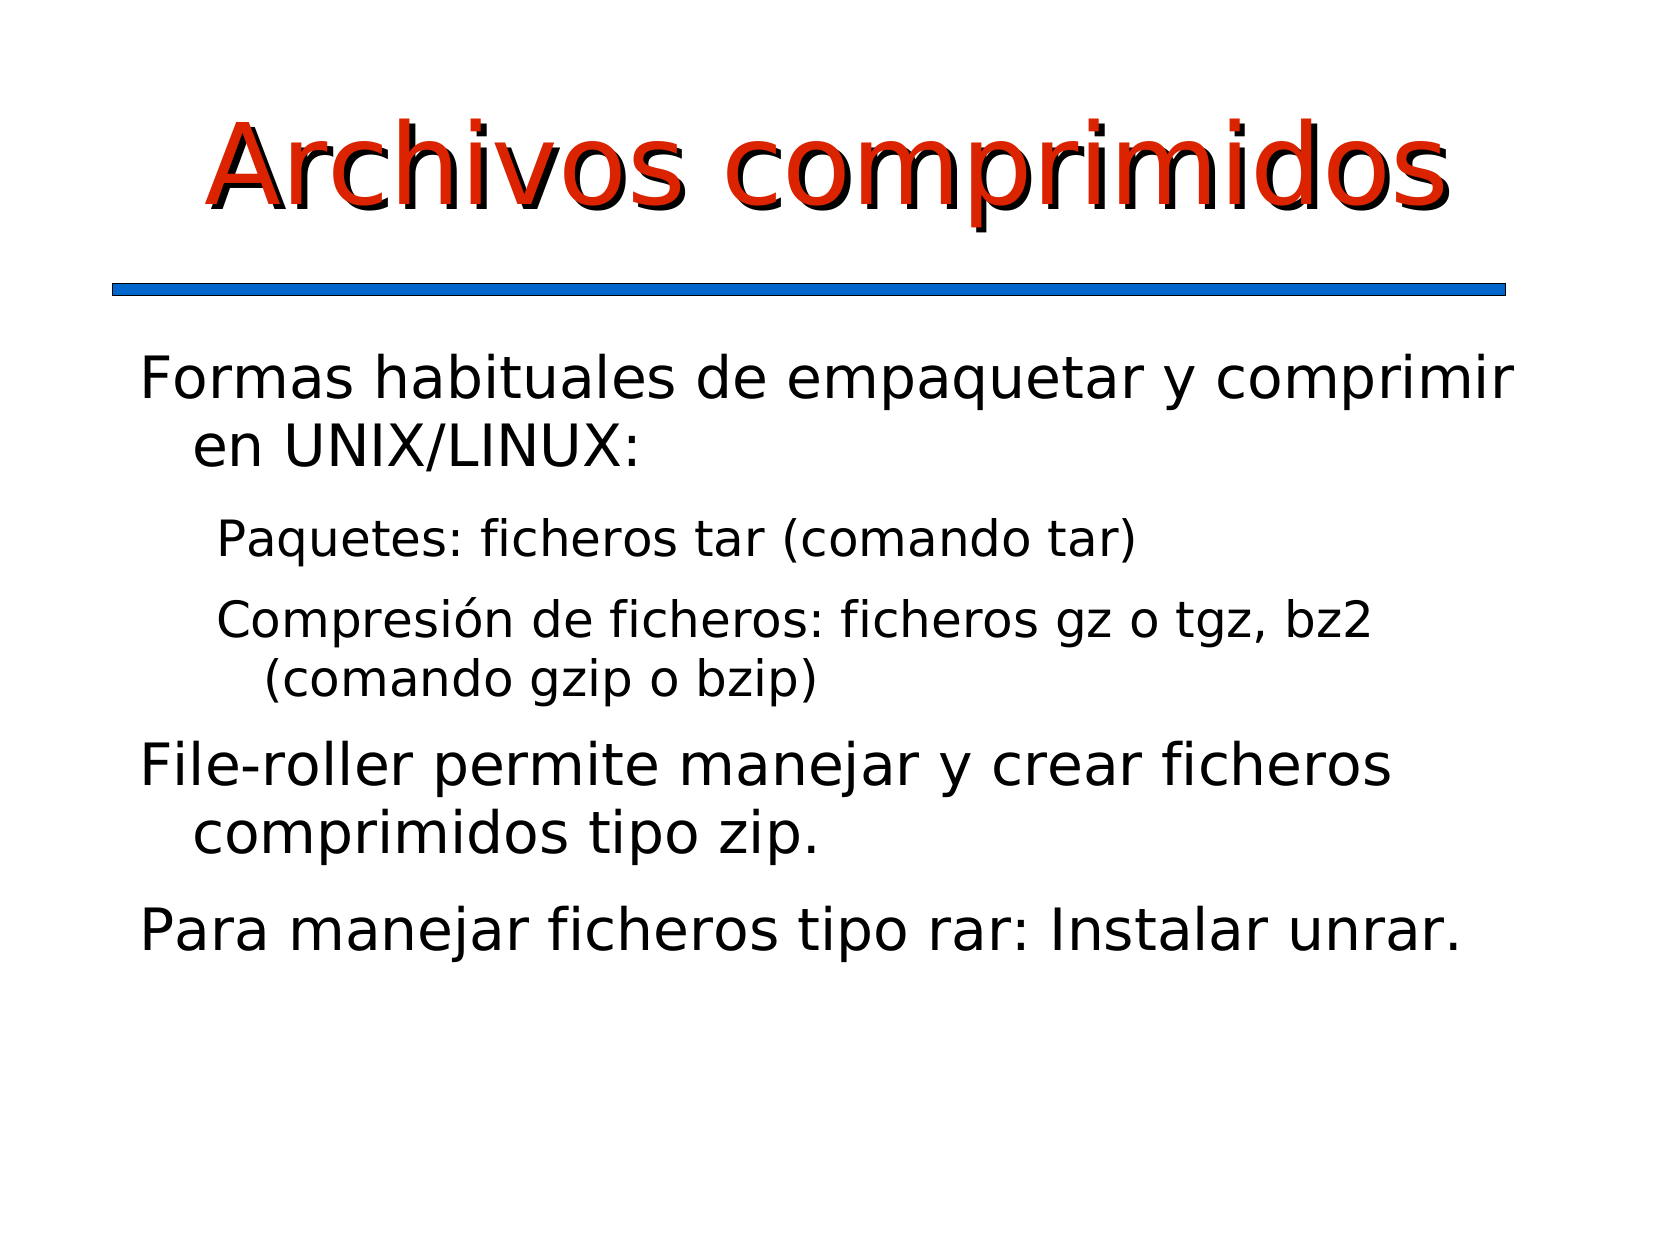

# Archivos comprimidos
Formas habituales de empaquetar y comprimir en UNIX/LINUX:
Paquetes: ficheros tar (comando tar)
Compresión de ficheros: ficheros gz o tgz, bz2 (comando gzip o bzip)
File-roller permite manejar y crear ficheros comprimidos tipo zip.
Para manejar ficheros tipo rar: Instalar unrar.